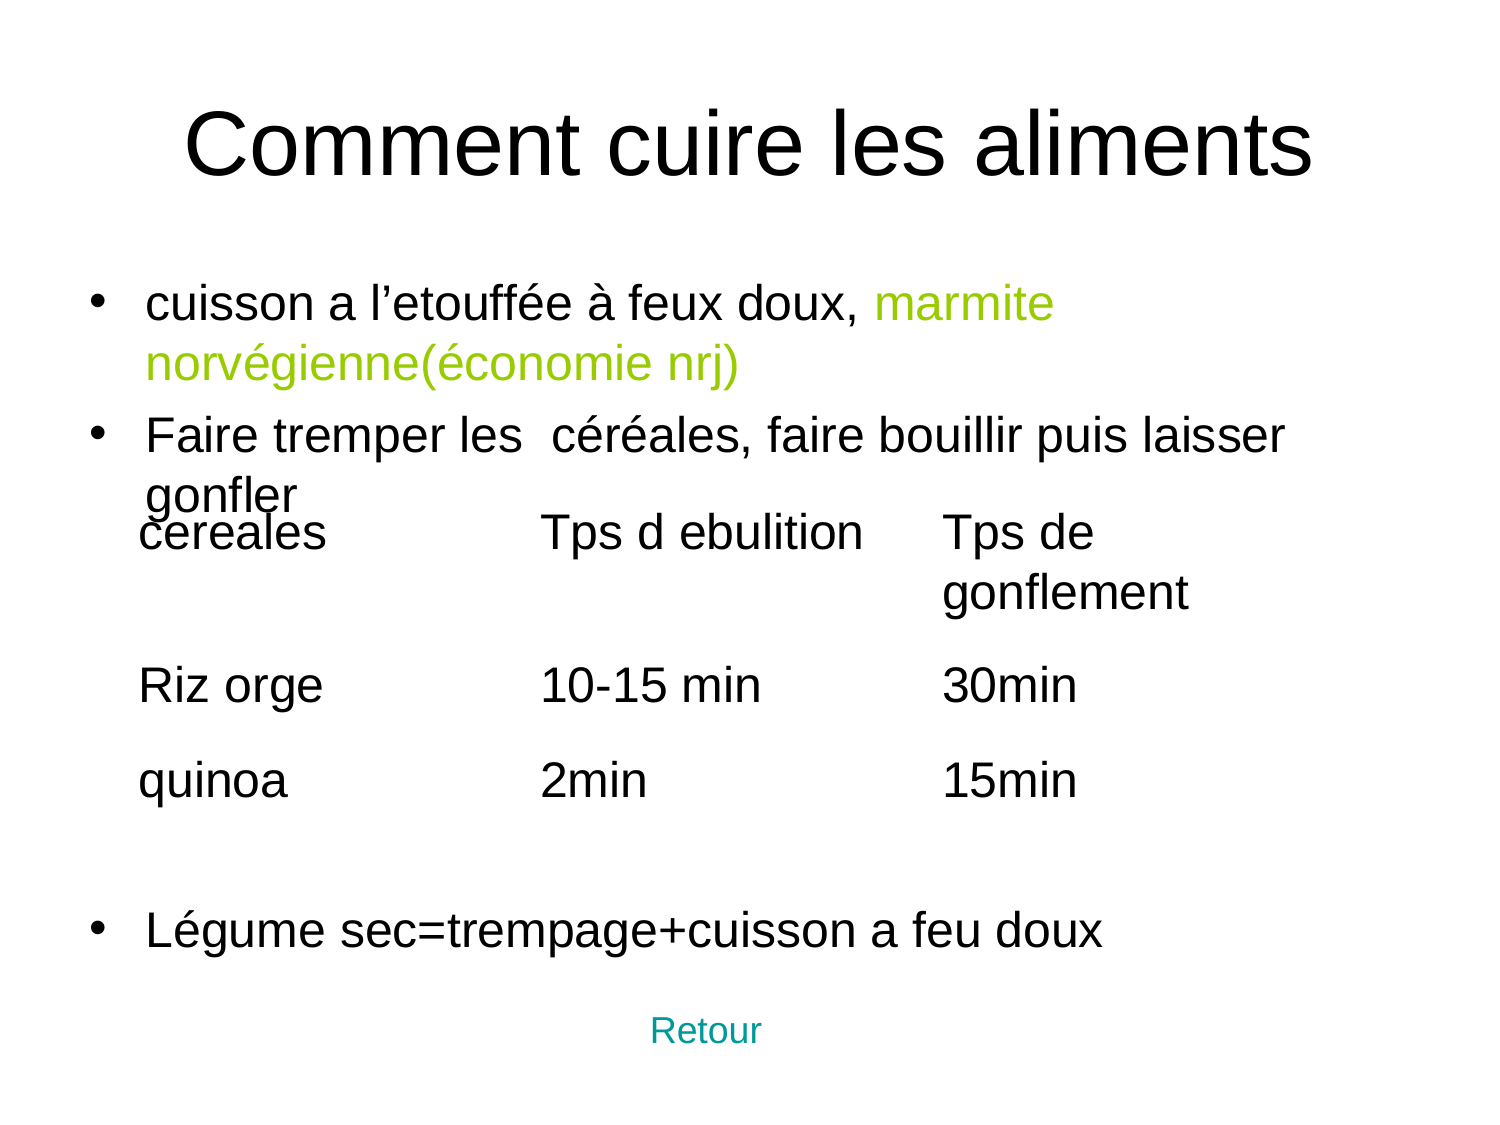

# Comment cuire les aliments
cuisson a l’etouffée à feux doux, marmite norvégienne(économie nrj)
Faire tremper les céréales, faire bouillir puis laisser gonfler
Légume sec=trempage+cuisson a feu doux
| cereales | Tps d ebulition | Tps de gonflement |
| --- | --- | --- |
| Riz orge | 10-15 min | 30min |
| quinoa | 2min | 15min |
Retour